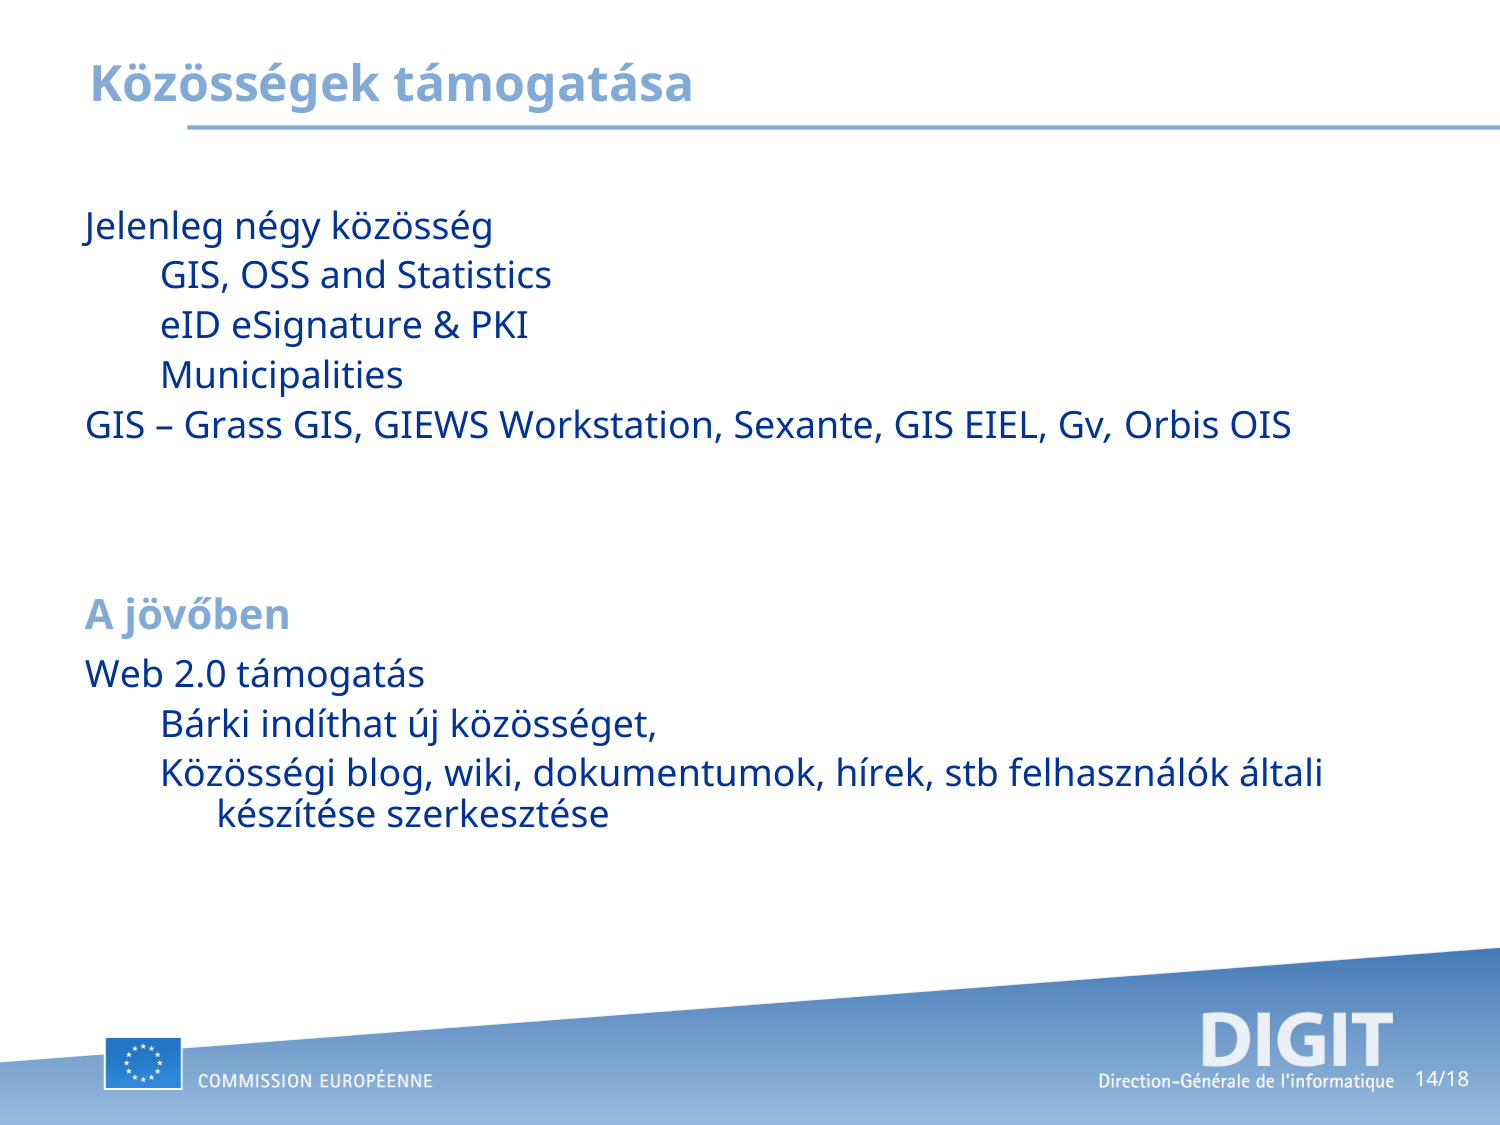

# Közösségek támogatása
Jelenleg négy közösség
GIS, OSS and Statistics
eID eSignature & PKI
Municipalities
GIS – Grass GIS, GIEWS Workstation, Sexante, GIS EIEL, Gv, Orbis OIS
Web 2.0 támogatás
Bárki indíthat új közösséget,
Közösségi blog, wiki, dokumentumok, hírek, stb felhasználók általi készítése szerkesztése
A jövőben